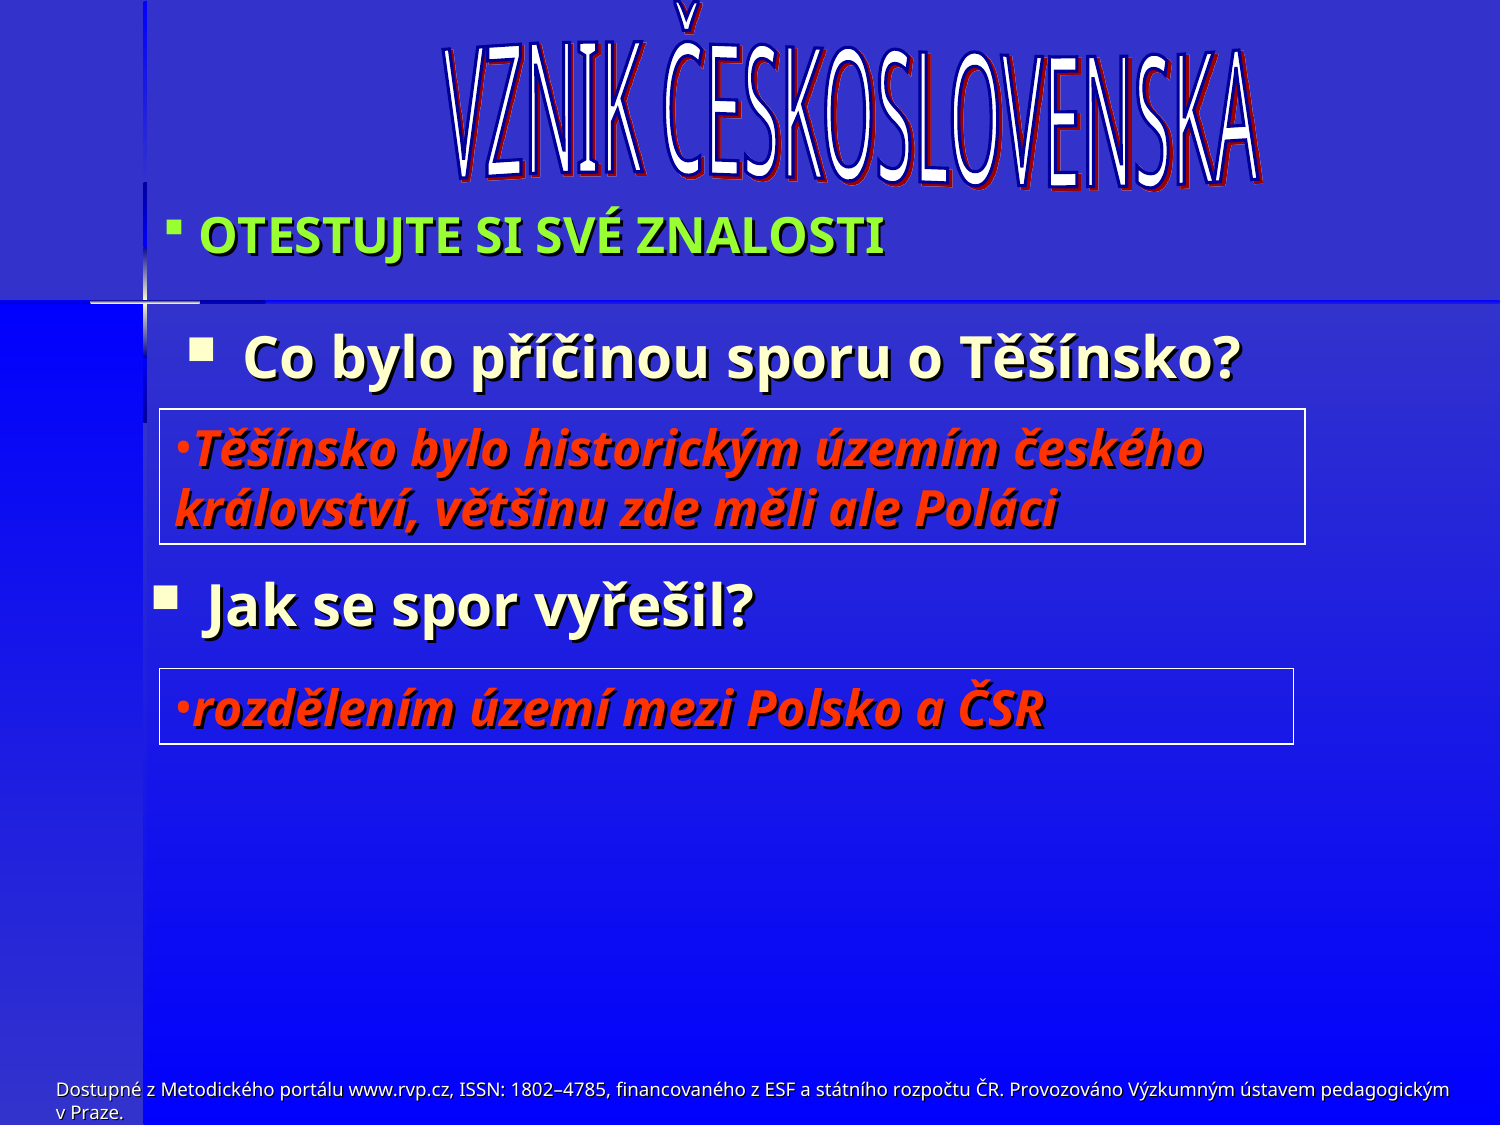

VZNIK ČESKOSLOVENSKA
 OTESTUJTE SI SVÉ ZNALOSTI
# Co bylo příčinou sporu o Těšínsko?
Těšínsko bylo historickým územím českého království, většinu zde měli ale Poláci
Jak se spor vyřešil?
rozdělením území mezi Polsko a ČSR
Dostupné z Metodického portálu www.rvp.cz, ISSN: 1802–4785, financovaného z ESF a státního rozpočtu ČR. Provozováno Výzkumným ústavem pedagogickým v Praze.